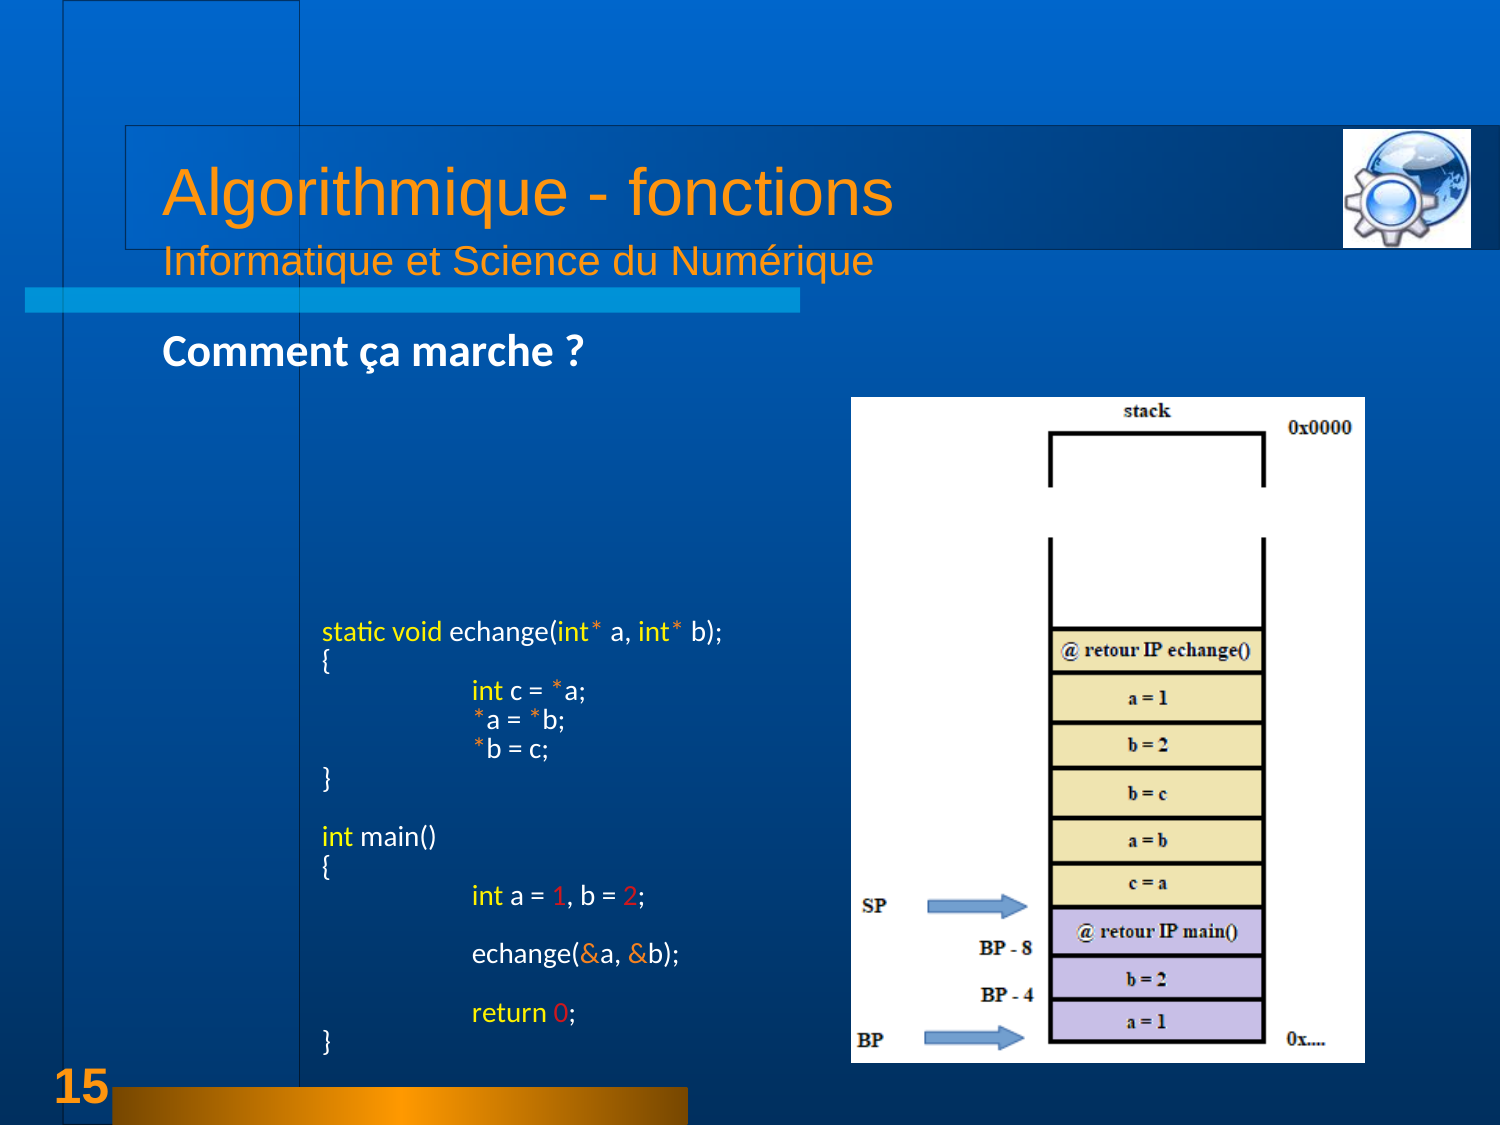

Comment ça marche ?
static void echange(int* a, int* b);
{
	int c = *a;
	*a = *b;
	*b = c;
}
int main()
{
	int a = 1, b = 2;
	echange(&a, &b);
	return 0;
}